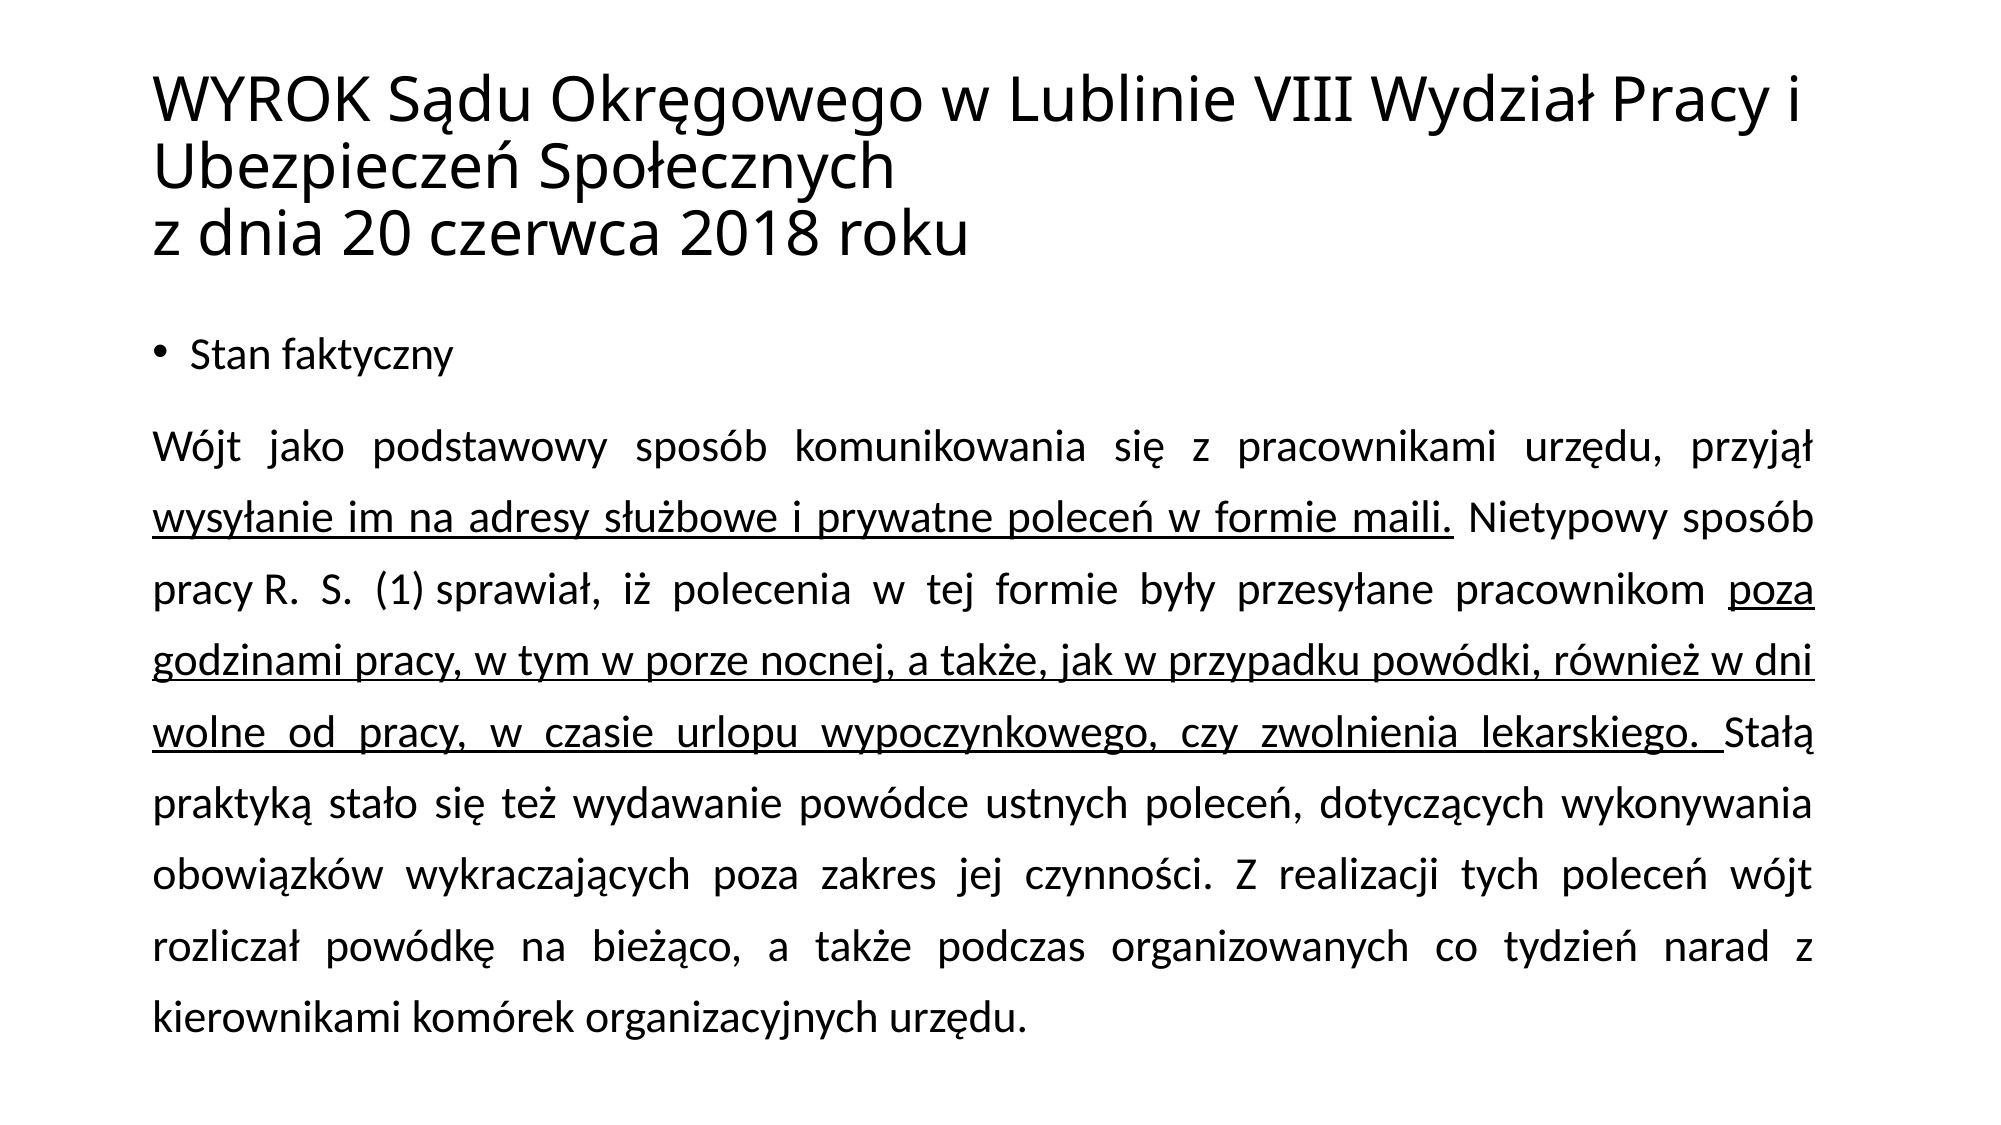

# WYROK Sądu Okręgowego w Lublinie VIII Wydział Pracy i Ubezpieczeń Społecznych z dnia 20 czerwca 2018 roku
Stan faktyczny
Wójt jako podstawowy sposób komunikowania się z pracownikami urzędu, przyjął wysyłanie im na adresy służbowe i prywatne poleceń w formie maili. Nietypowy sposób pracy R. S. (1) sprawiał, iż polecenia w tej formie były przesyłane pracownikom poza godzinami pracy, w tym w porze nocnej, a także, jak w przypadku powódki, również w dni wolne od pracy, w czasie urlopu wypoczynkowego, czy zwolnienia lekarskiego. Stałą praktyką stało się też wydawanie powódce ustnych poleceń, dotyczących wykonywania obowiązków wykraczających poza zakres jej czynności. Z realizacji tych poleceń wójt rozliczał powódkę na bieżąco, a także podczas organizowanych co tydzień narad z kierownikami komórek organizacyjnych urzędu.